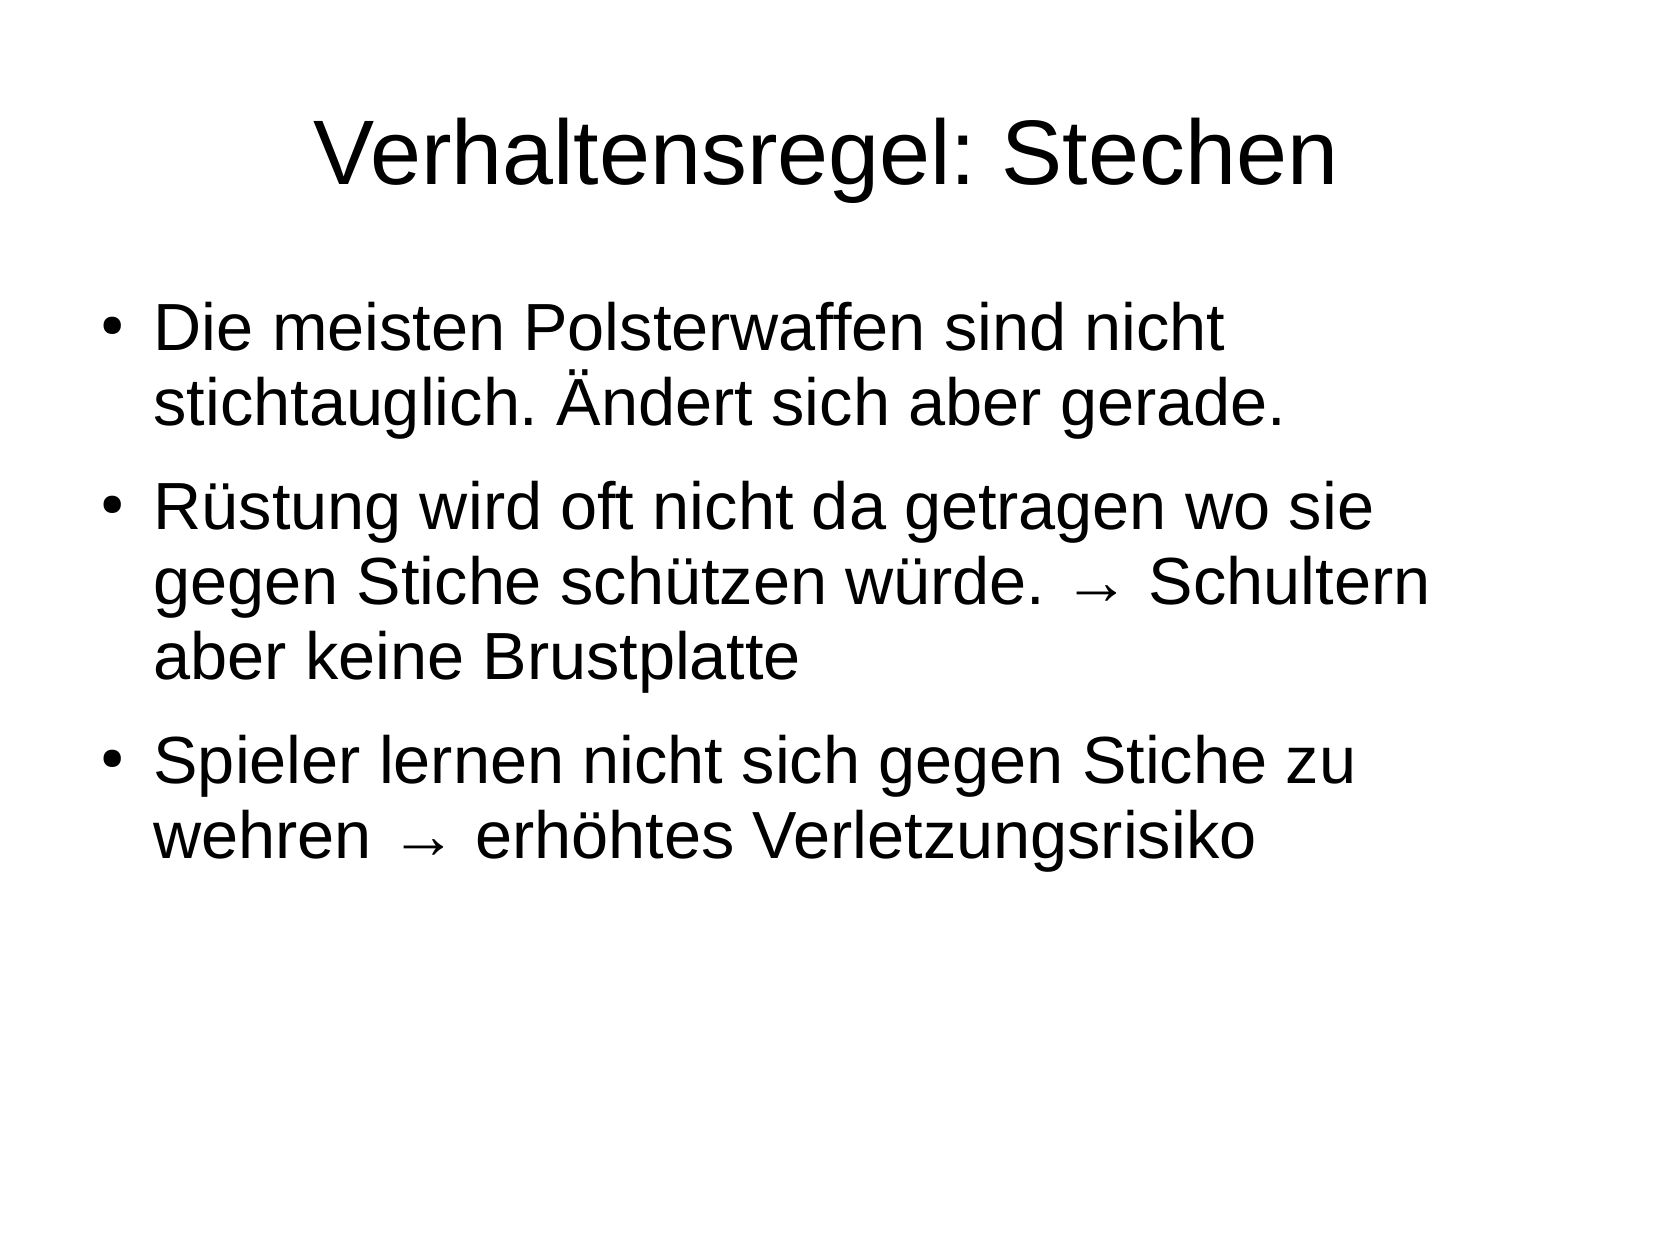

# Verhaltensregel: Stechen
Die meisten Polsterwaffen sind nicht stichtauglich. Ändert sich aber gerade.
Rüstung wird oft nicht da getragen wo sie gegen Stiche schützen würde. → Schultern aber keine Brustplatte
Spieler lernen nicht sich gegen Stiche zu wehren → erhöhtes Verletzungsrisiko